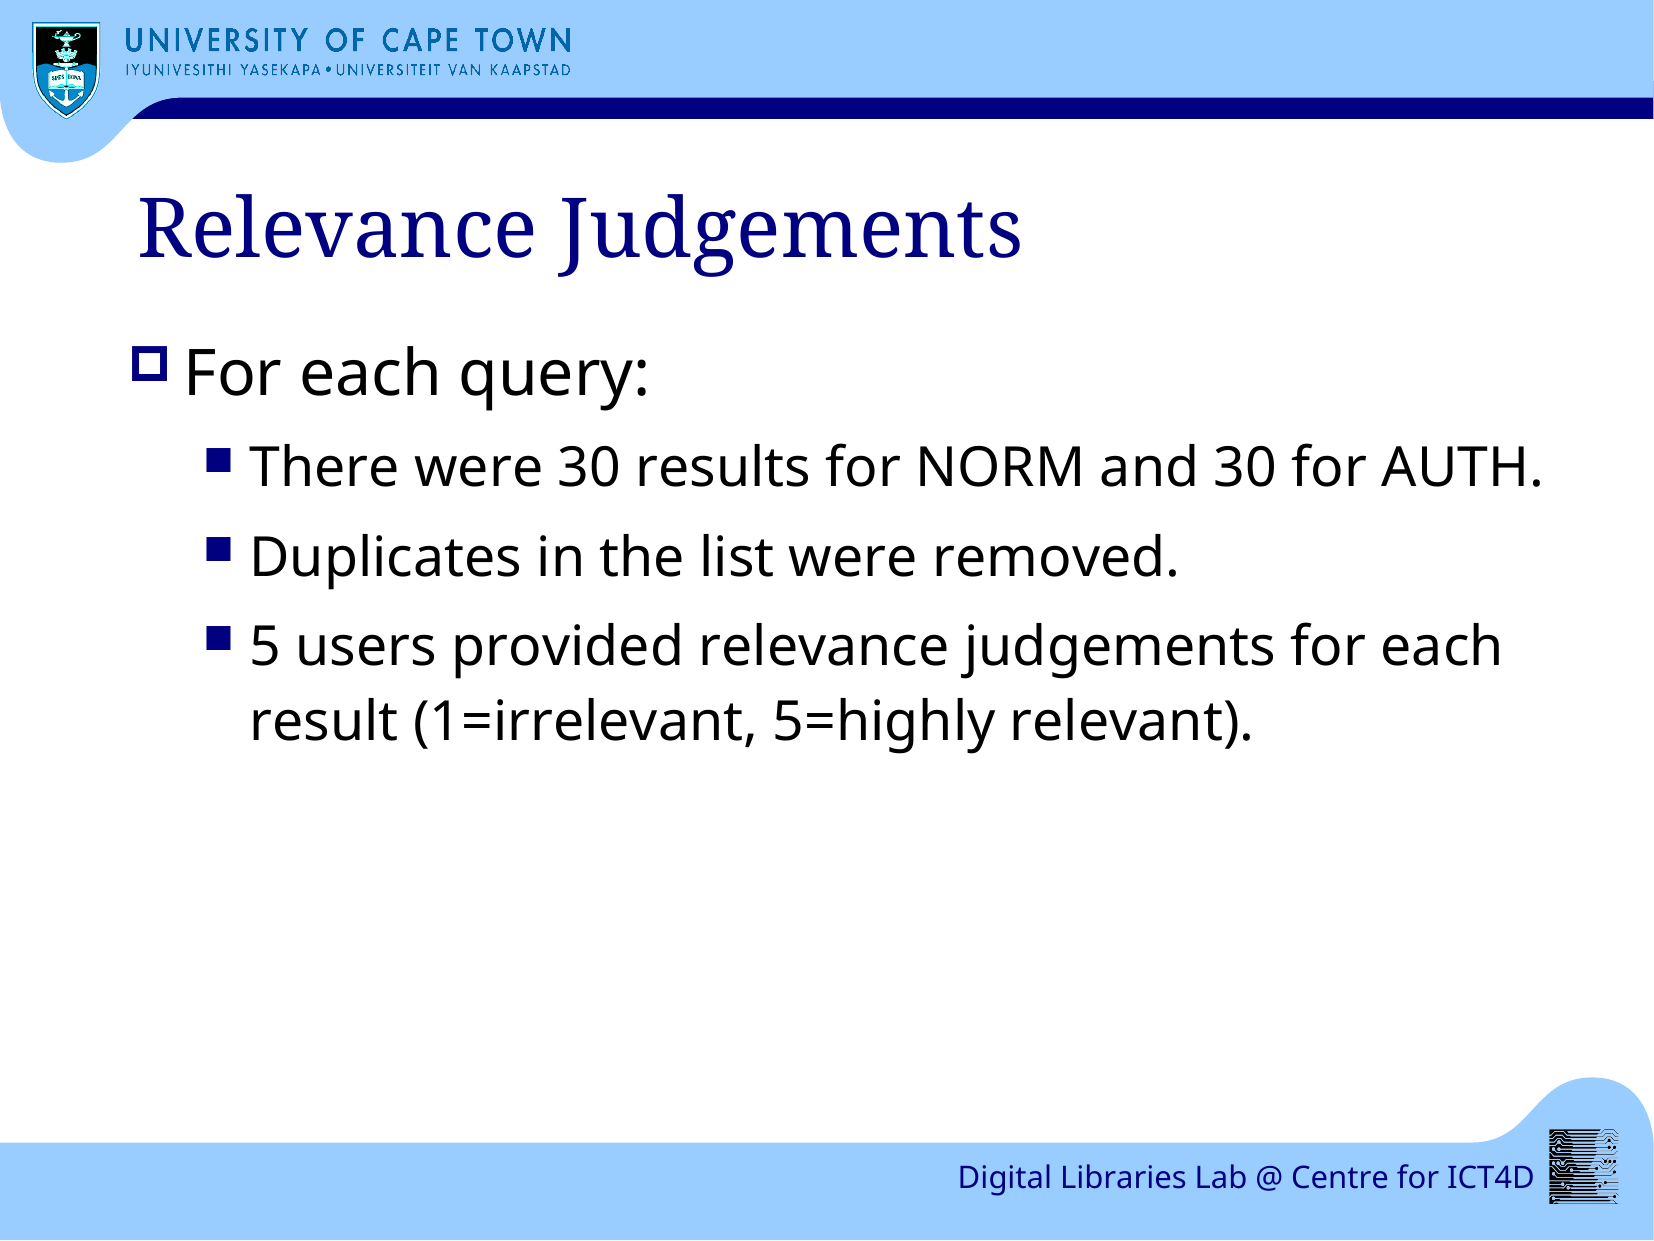

# Relevance Judgements
For each query:
There were 30 results for NORM and 30 for AUTH.
Duplicates in the list were removed.
5 users provided relevance judgements for each result (1=irrelevant, 5=highly relevant).